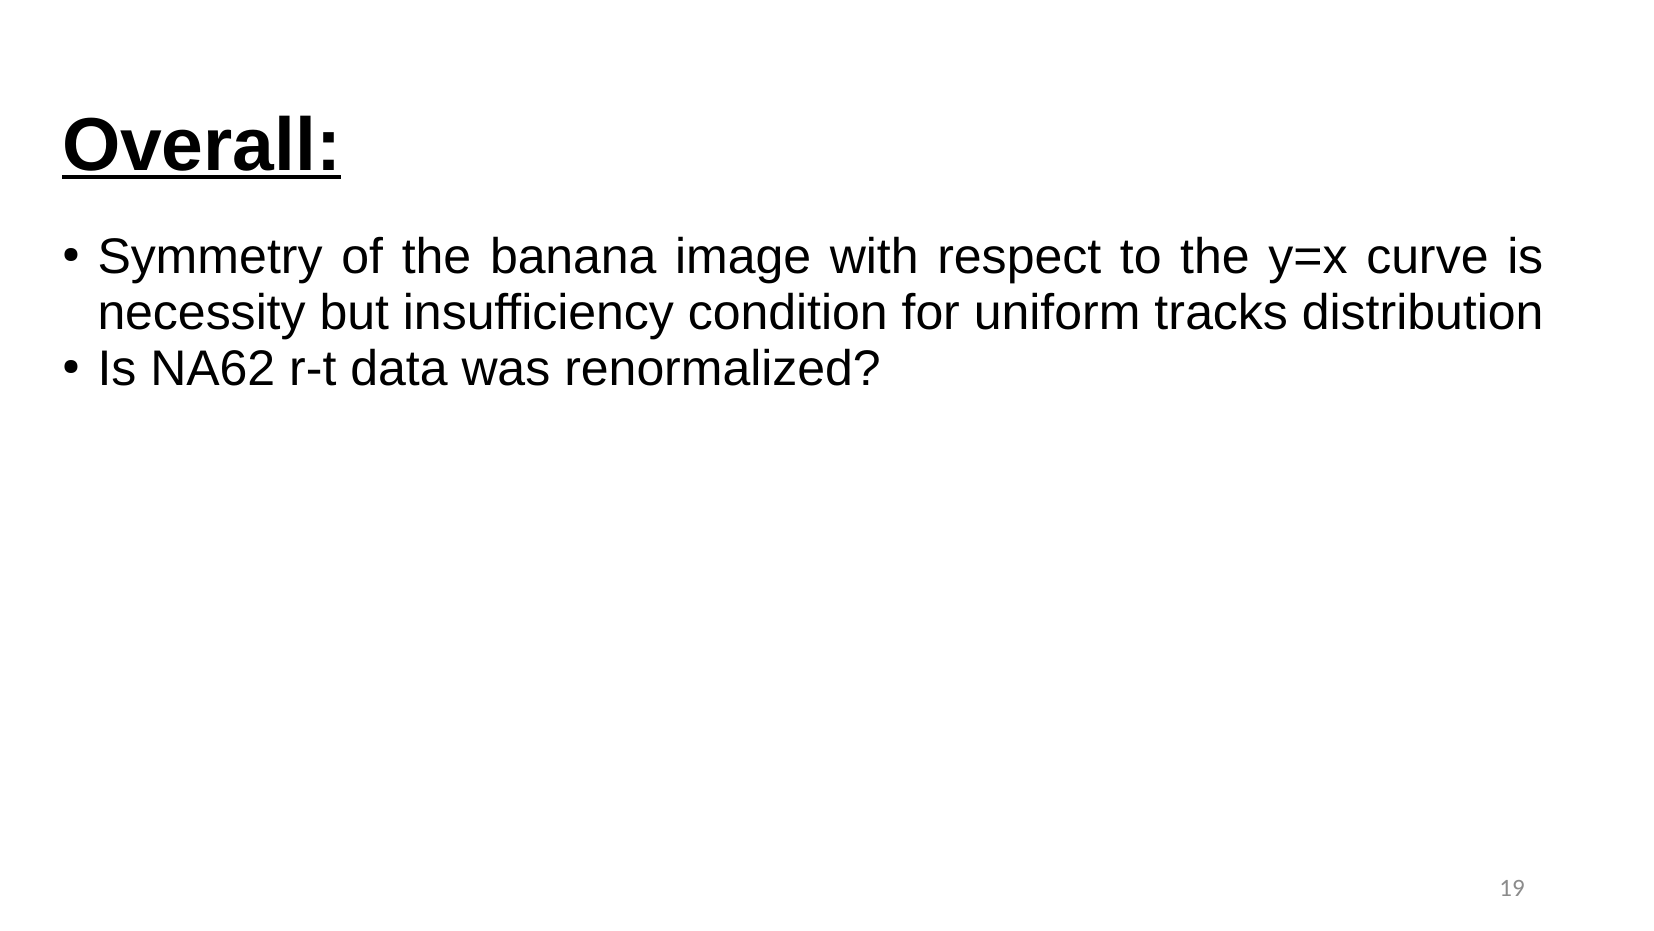

Overall:
Symmetry of the banana image with respect to the y=x curve is necessity but insufficiency condition for uniform tracks distribution
Is NA62 r-t data was renormalized?
19